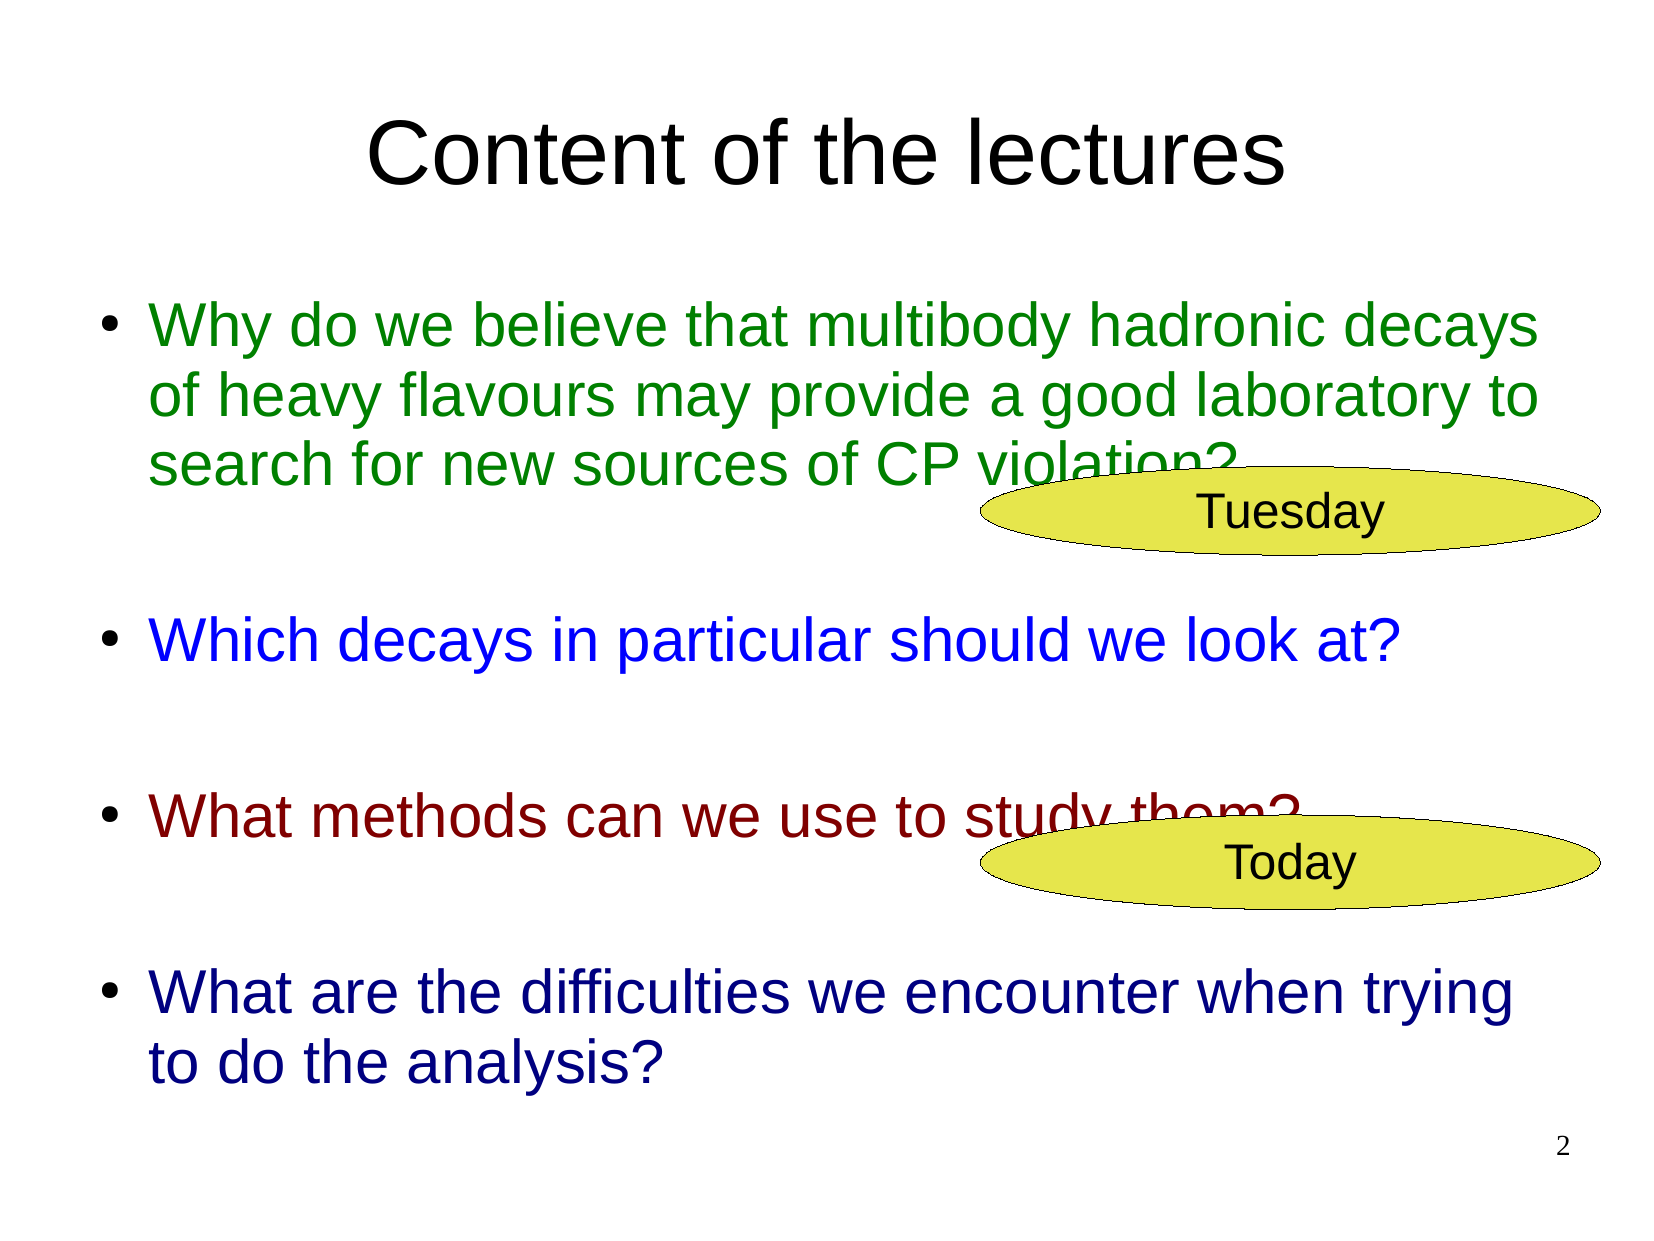

# Content of the lectures
Why do we believe that multibody hadronic decays of heavy flavours may provide a good laboratory to search for new sources of CP violation?
Which decays in particular should we look at?
What methods can we use to study them?
What are the difficulties we encounter when trying to do the analysis?
Tuesday
Today
2